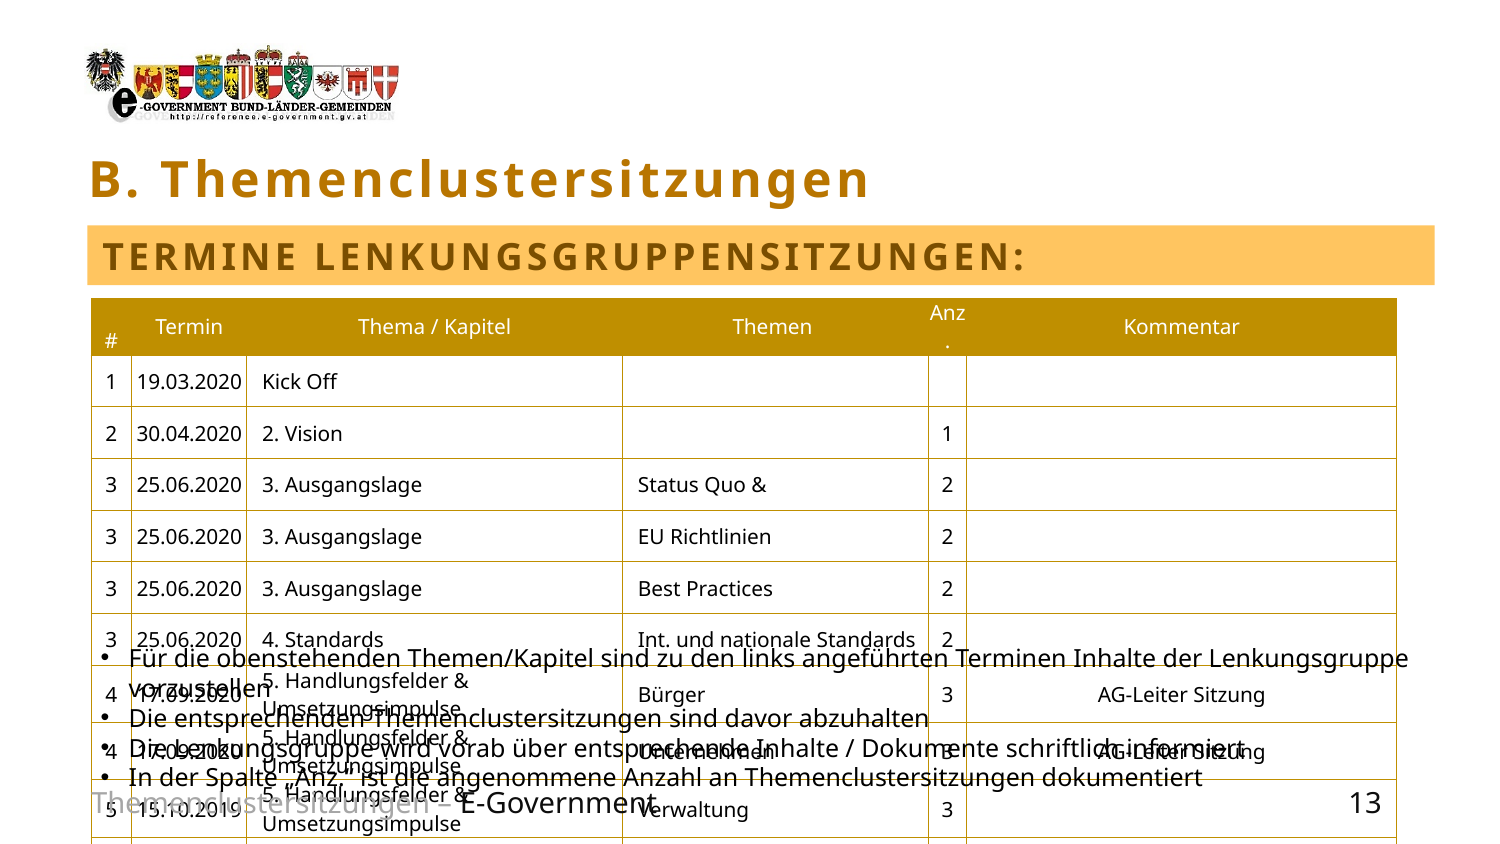

B. Themenclustersitzungen
TERMINE LENKUNGSGRUPPENSITZUNGEN:
| # | Termin | Thema / Kapitel | Themen | Anz. | Kommentar |
| --- | --- | --- | --- | --- | --- |
| 1 | 19.03.2020 | Kick Off | | | |
| 2 | 30.04.2020 | 2. Vision | | 1 | |
| 3 | 25.06.2020 | 3. Ausgangslage | Status Quo & | 2 | |
| 3 | 25.06.2020 | 3. Ausgangslage | EU Richtlinien | 2 | |
| 3 | 25.06.2020 | 3. Ausgangslage | Best Practices | 2 | |
| 3 | 25.06.2020 | 4. Standards | Int. und nationale Standards | 2 | |
| 4 | 17.09.2020 | 5. Handlungsfelder & Umsetzungsimpulse | Bürger | 3 | AG-Leiter Sitzung |
| 4 | 17.09.2020 | 5. Handlungsfelder & Umsetzungsimpulse | Unternehmen | 3 | AG-Leiter Sitzung |
| 5 | 15.10.2019 | 5. Handlungsfelder & Umsetzungsimpulse | Verwaltung | 3 | |
| 6 | 17.12.2020 | Finalisierung Strategiedokument | Im Rahmen eines BLSG Termins | | |
Für die obenstehenden Themen/Kapitel sind zu den links angeführten Terminen Inhalte der Lenkungsgruppe vorzustellen
Die entsprechenden Themenclustersitzungen sind davor abzuhalten
Die Lenkungsgruppe wird vorab über entsprechende Inhalte / Dokumente schriftlich informiert
In der Spalte „Anz.“ ist die angenommene Anzahl an Themenclustersitzungen dokumentiert
Themenclustersitzungen – E-Government